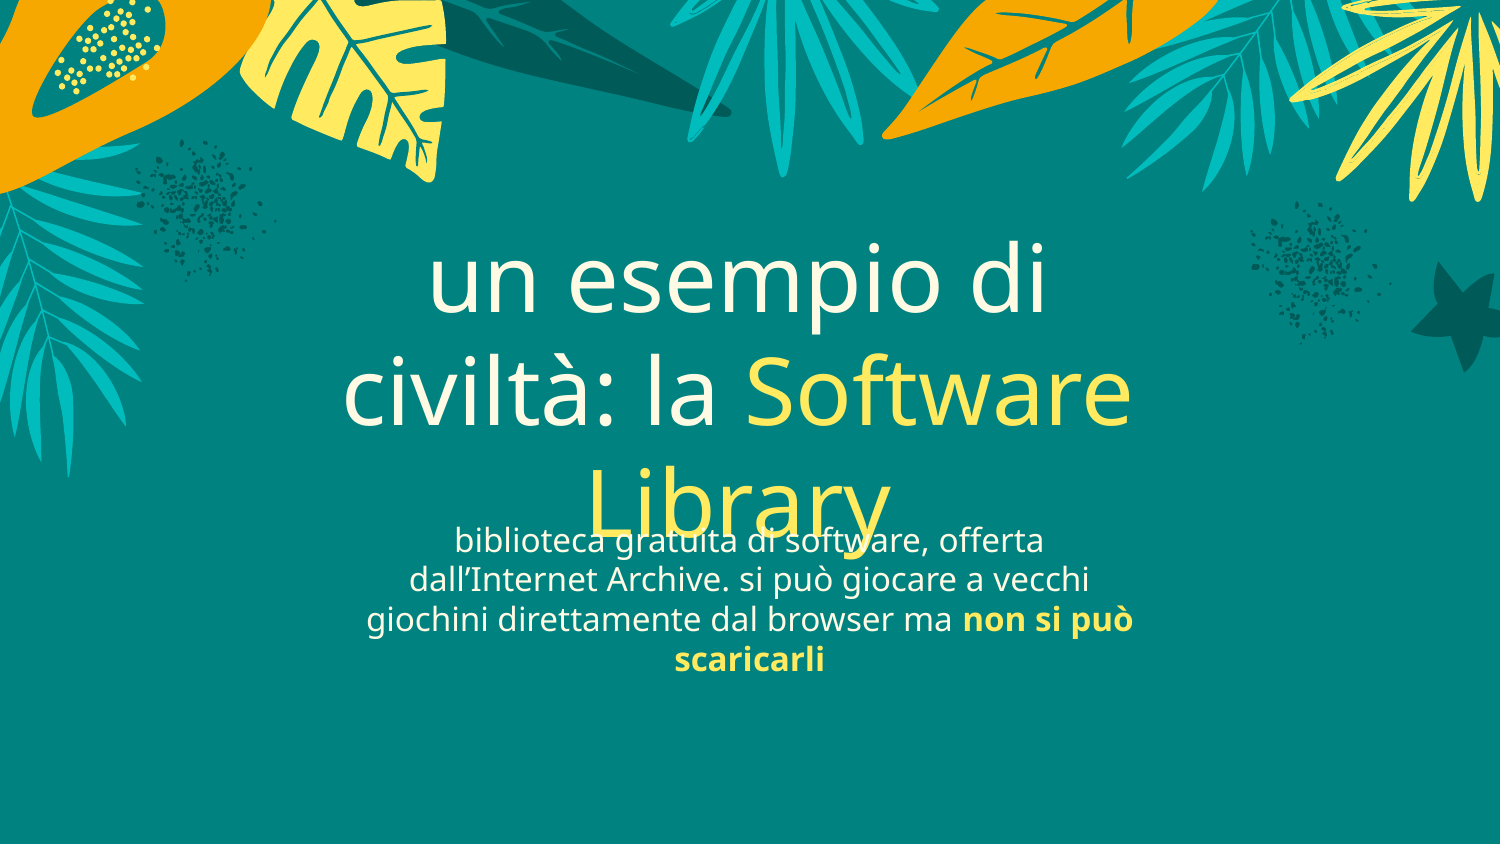

# un esempio di civiltà: la Software Library
biblioteca gratuita di software, offerta dall’Internet Archive. si può giocare a vecchi giochini direttamente dal browser ma non si può scaricarli